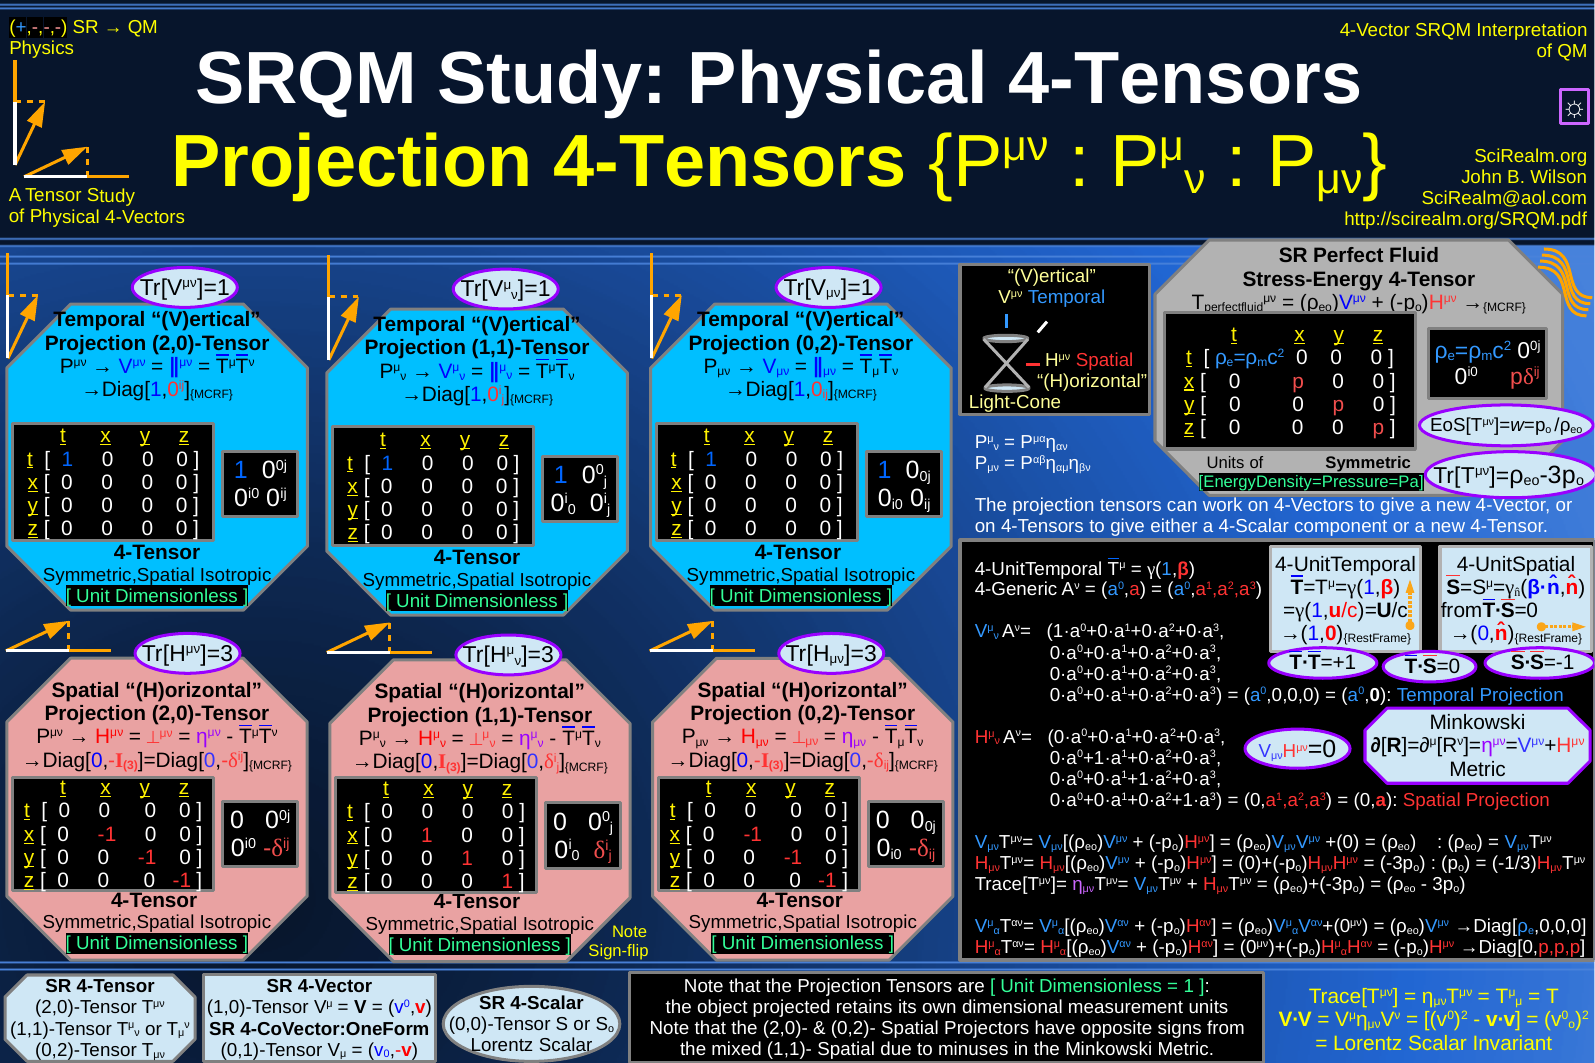

(+,-,-,-) SR → QM
Physics
A Tensor Study
of Physical 4-Vectors
4-Vector SRQM Interpretation
of QM
SciRealm.org
John B. Wilson
SciRealm@aol.com
http://scirealm.org/SRQM.pdf
# SRQM Study: Physical 4-Tensors Projection 4-Tensors {Pμν : Pμν : Pμν}
☼
SR Perfect Fluid
Stress-Energy 4-Tensor
Tperfectfluidμν = (ρeo)Vμν + (-po)Hμν →{MCRF}
Units of Symmetric
[EnergyDensity=Pressure=Pa]
 t x y z
t [ ρe=ρmc2 0 0 0 ]
x [ 0 p 0 0 ]
y [ 0 0 p 0 ]
z [ 0 0 0 p ]
 ρe=ρmc2 00j
 0i0 pδij
“(V)ertical”
Vμν Temporal
	Hμν Spatial
	“(H)orizontal”
Light-Cone
Tr[Vμν]=1
Tr[Vμν]=1
Tr[Vμν]=1
Temporal “(V)ertical”
Projection (2,0)-Tensor
Pμν → Vμν = ∥μν = TμTν
→Diag[1,0ij]{MCRF}
4-Tensor
Symmetric,Spatial Isotropic
[ Unit Dimensionless ]
 t x y z
t [ 1 0 0 0 ]
x [ 0 0 0 0 ]
y [ 0 0 0 0 ]
z [ 0 0 0 0 ]
 1 00j
 0i0 0ij
Temporal “(V)ertical”
Projection (0,2)-Tensor
Pμν → Vμν = ∥μν = TμTν
→Diag[1,0ij]{MCRF}
4-Tensor
Symmetric,Spatial Isotropic
[ Unit Dimensionless ]
 t x y z
t [ 1 0 0 0 ]
x [ 0 0 0 0 ]
y [ 0 0 0 0 ]
z [ 0 0 0 0 ]
 1 00j
 0i0 0ij
Temporal “(V)ertical”
Projection (1,1)-Tensor
Pμν → Vμν = ∥μν = TμTν
→Diag[1,0ij]{MCRF}
4-Tensor
Symmetric,Spatial Isotropic
[ Unit Dimensionless ]
 t x y z
t [ 1 0 0 0 ]
x [ 0 0 0 0 ]
y [ 0 0 0 0 ]
z [ 0 0 0 0 ]
 1 00j
 0i0 0ij
EoS[Tμν]=w=po /ρeo
Pμν = Pμαηαν
Pμν = Pαβηαμηβν
The projection tensors can work on 4-Vectors to give a new 4-Vector, or
on 4-Tensors to give either a 4-Scalar component or a new 4-Tensor.
4-UnitTemporal Tμ = γ(1,β)
4-Generic Aν = (a0,a) = (a0,a1,a2,a3)
Vμν Aν= (1·a0+0·a1+0·a2+0·a3,
	0·a0+0·a1+0·a2+0·a3,
	0·a0+0·a1+0·a2+0·a3,
	0·a0+0·a1+0·a2+0·a3) = (a0,0,0,0) = (a0,0): Temporal Projection
Hμν Aν= (0·a0+0·a1+0·a2+0·a3,
	0·a0+1·a1+0·a2+0·a3,
	0·a0+0·a1+1·a2+0·a3,
	0·a0+0·a1+0·a2+1·a3) = (0,a1,a2,a3) = (0,a): Spatial Projection
VμνTμν= Vμν[(ρeo)Vμν + (-po)Hμν] = (ρeo)VμνVμν +(0) = (ρeo) : (ρeo) = VμνTμν
HμνTμν= Hμν[(ρeo)Vμν + (-po)Hμν] = (0)+(-po)HμνHμν = (-3po) : (po) = (-1/3)HμνTμν
Trace[Tμν]= ημνTμν= VμνTμν + HμνTμν = (ρeo)+(-3po) = (ρeo - 3po)
VμαTαν= Vμα[(ρeo)Vαν + (-po)Hαν] = (ρeo)VμαVαν+(0μν) = (ρeo)Vμν →Diag[ρe,0,0,0]
HμαTαν= Hμα[(ρeo)Vαν + (-po)Hαν] = (0μν)+(-po)HμαHαν = (-po)Hμν →Diag[0,p,p,p]
Tr[Tμν]=ρeo-3po
4-UnitTemporal
T=Tμ=γ(1,β)
=γ(1,u/c)=U/c
→(1,0){RestFrame}
4-UnitSpatial
S=Sμ=γn̂(β·n̂,n̂)
fromT∙S=0
→(0,n̂){RestFrame}
Tr[Hμν]=3
Tr[Hμν]=3
Tr[Hμν]=3
T∙T=+1
 S∙S=-1
 T∙S=0
Spatial “(H)orizontal”
Projection (2,0)-Tensor
Pμν → Hμν = ⟂μν = ημν - TμTν
→Diag[0,-I(3)]=Diag[0,-δij]{MCRF}
4-Tensor
Symmetric,Spatial Isotropic
[ Unit Dimensionless ]
 t x y z
t [ 0 0 0 0 ]
x [ 0 -1 0 0 ]
y [ 0 0 -1 0 ]
z [ 0 0 0 -1 ]
 0 00j
 0i0 -δij
Spatial “(H)orizontal”
Projection (0,2)-Tensor
Pμν → Hμν = ⟂μν = ημν - TμTν
→Diag[0,-I(3)]=Diag[0,-δij]{MCRF}
4-Tensor
Symmetric,Spatial Isotropic
[ Unit Dimensionless ]
 t x y z
t [ 0 0 0 0 ]
x [ 0 -1 0 0 ]
y [ 0 0 -1 0 ]
z [ 0 0 0 -1 ]
 0 00j
 0i0 -δij
Spatial “(H)orizontal”
Projection (1,1)-Tensor
Pμν → Hμν = ⟂μν = ημν - TμTν
→Diag[0,I(3)]=Diag[0,δij]{MCRF}
4-Tensor
Symmetric,Spatial Isotropic
[ Unit Dimensionless ]
 t x y z
t [ 0 0 0 0 ]
x [ 0 1 0 0 ]
y [ 0 0 1 0 ]
z [ 0 0 0 1 ]
 0 00j
 0i0 δij
Minkowski
∂[R]=∂μ[Rν]=ημν=Vμν+Hμν
Metric
VμνHμν=0
 Note
Sign-flip
Note that the Projection Tensors are [ Unit Dimensionless = 1 ]:
the object projected retains its own dimensional measurement units
Note that the (2,0)- & (0,2)- Spatial Projectors have opposite signs from
the mixed (1,1)- Spatial due to minuses in the Minkowski Metric.
SR 4-Tensor
(2,0)-Tensor Tμν
(1,1)-Tensor Tμν or Tμν
(0,2)-Tensor Tμν
SR 4-Vector
(1,0)-Tensor Vμ = V = (v0,v)
SR 4-CoVector:OneForm
(0,1)-Tensor Vμ = (v0,-v)
Trace[Tμν] = ημνTμν = Tμμ = T
V∙V = VμημνVν = [(v0)2 - v∙v] = (v0o)2
= Lorentz Scalar Invariant
SR 4-Scalar
(0,0)-Tensor S or So
Lorentz Scalar